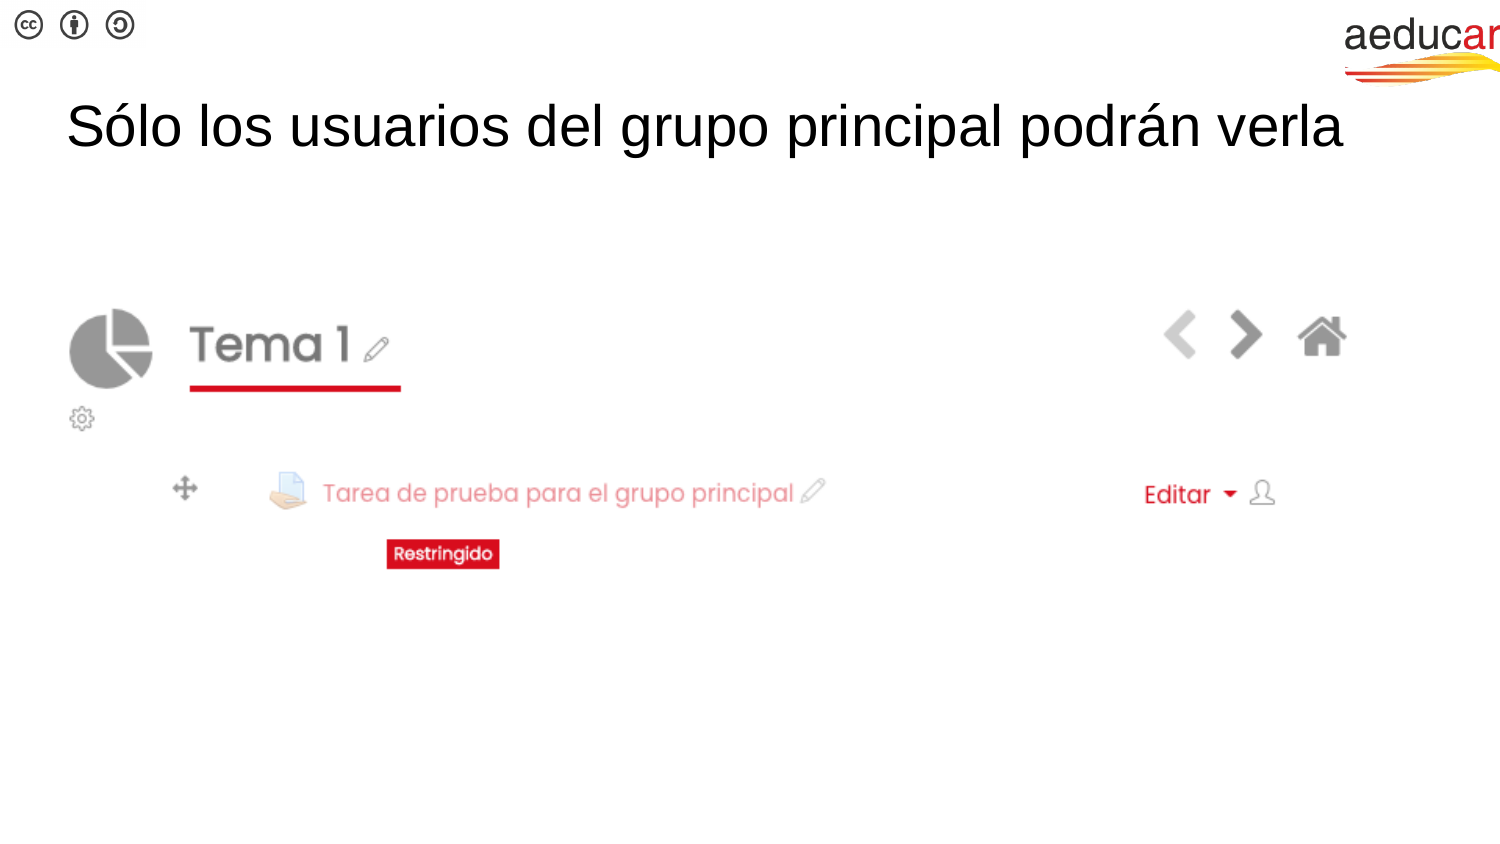

# Sólo los usuarios del grupo principal podrán verla